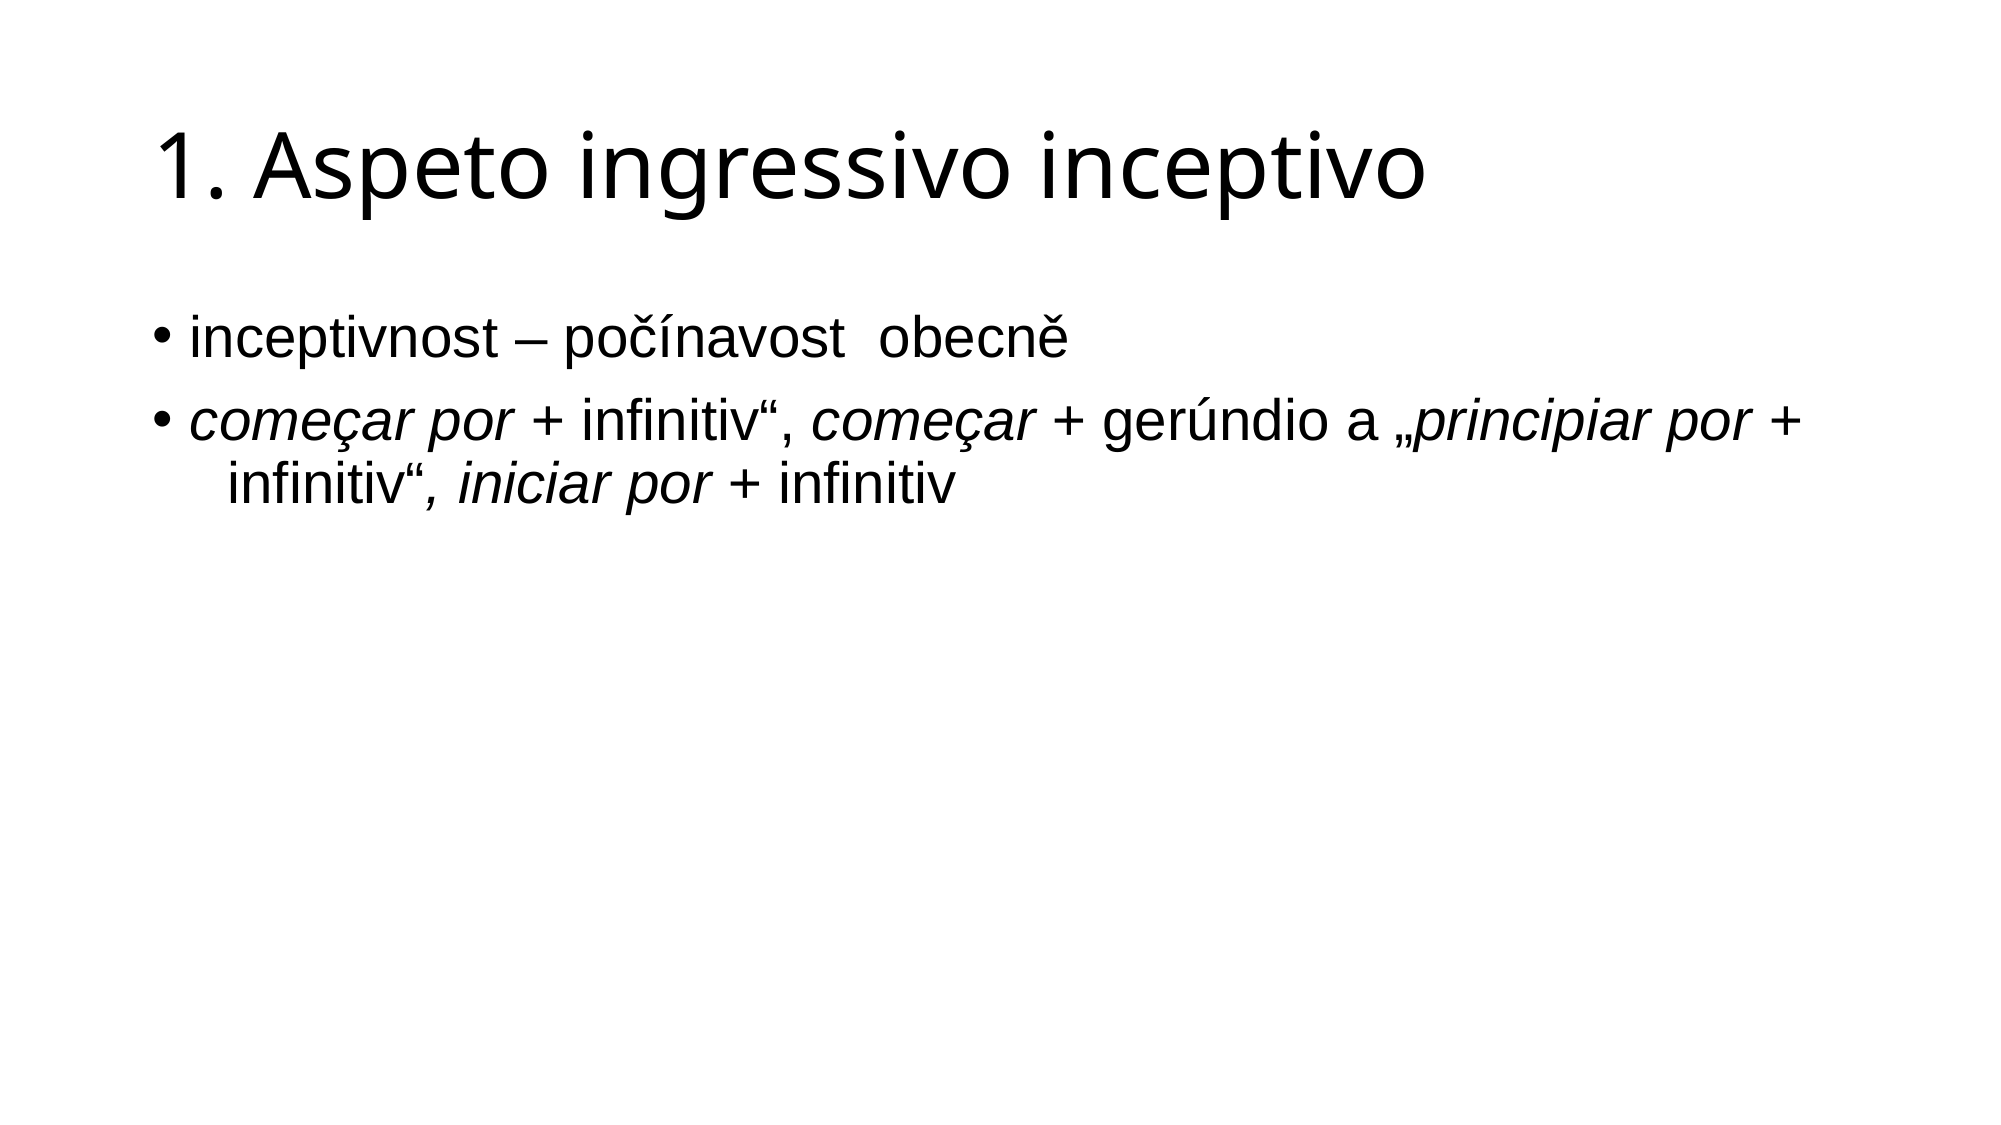

# 1. Aspeto ingressivo inceptivo
inceptivnost – počínavost obecně
começar por + infinitiv“, começar + gerúndio a „principiar por + infinitiv“, iniciar por + infinitiv